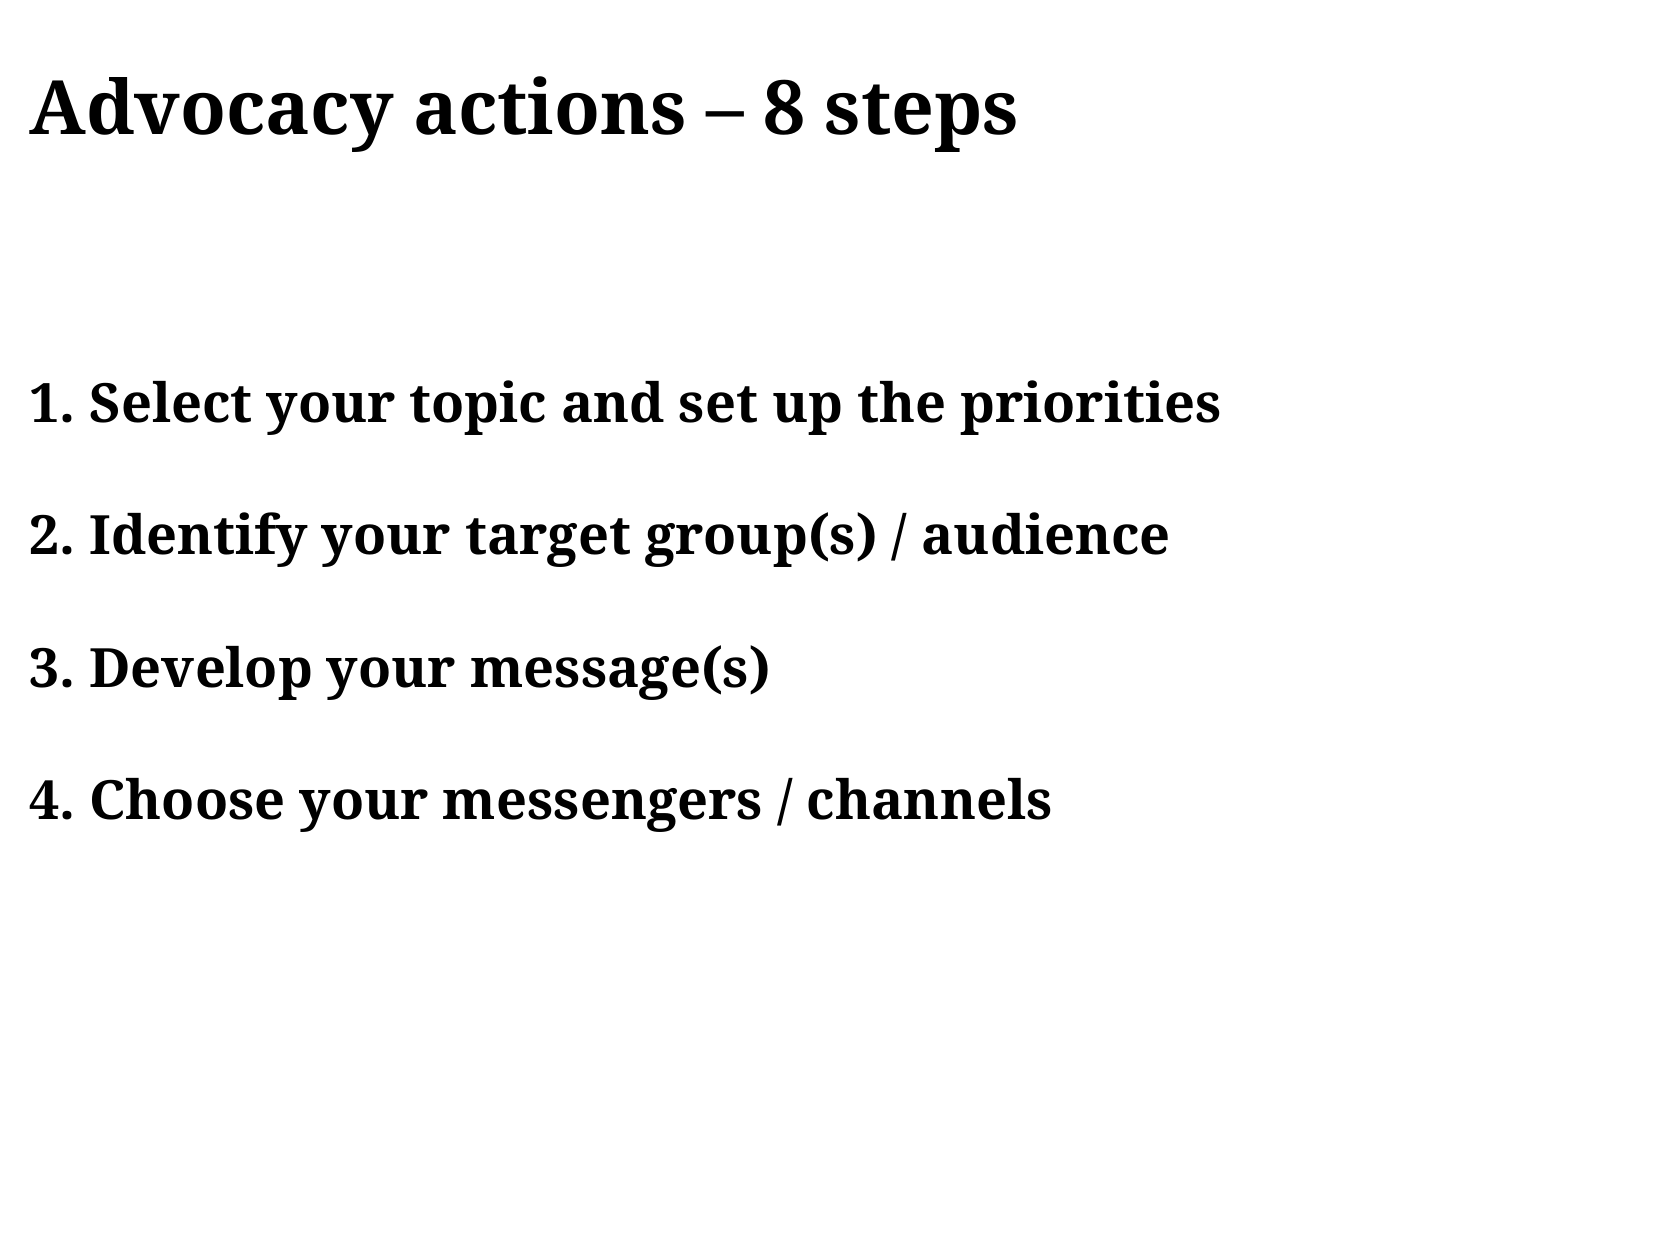

# Advocacy actions – 8 steps
1. Select your topic and set up the priorities
2. Identify your target group(s) / audience
3. Develop your message(s)
4. Choose your messengers / channels